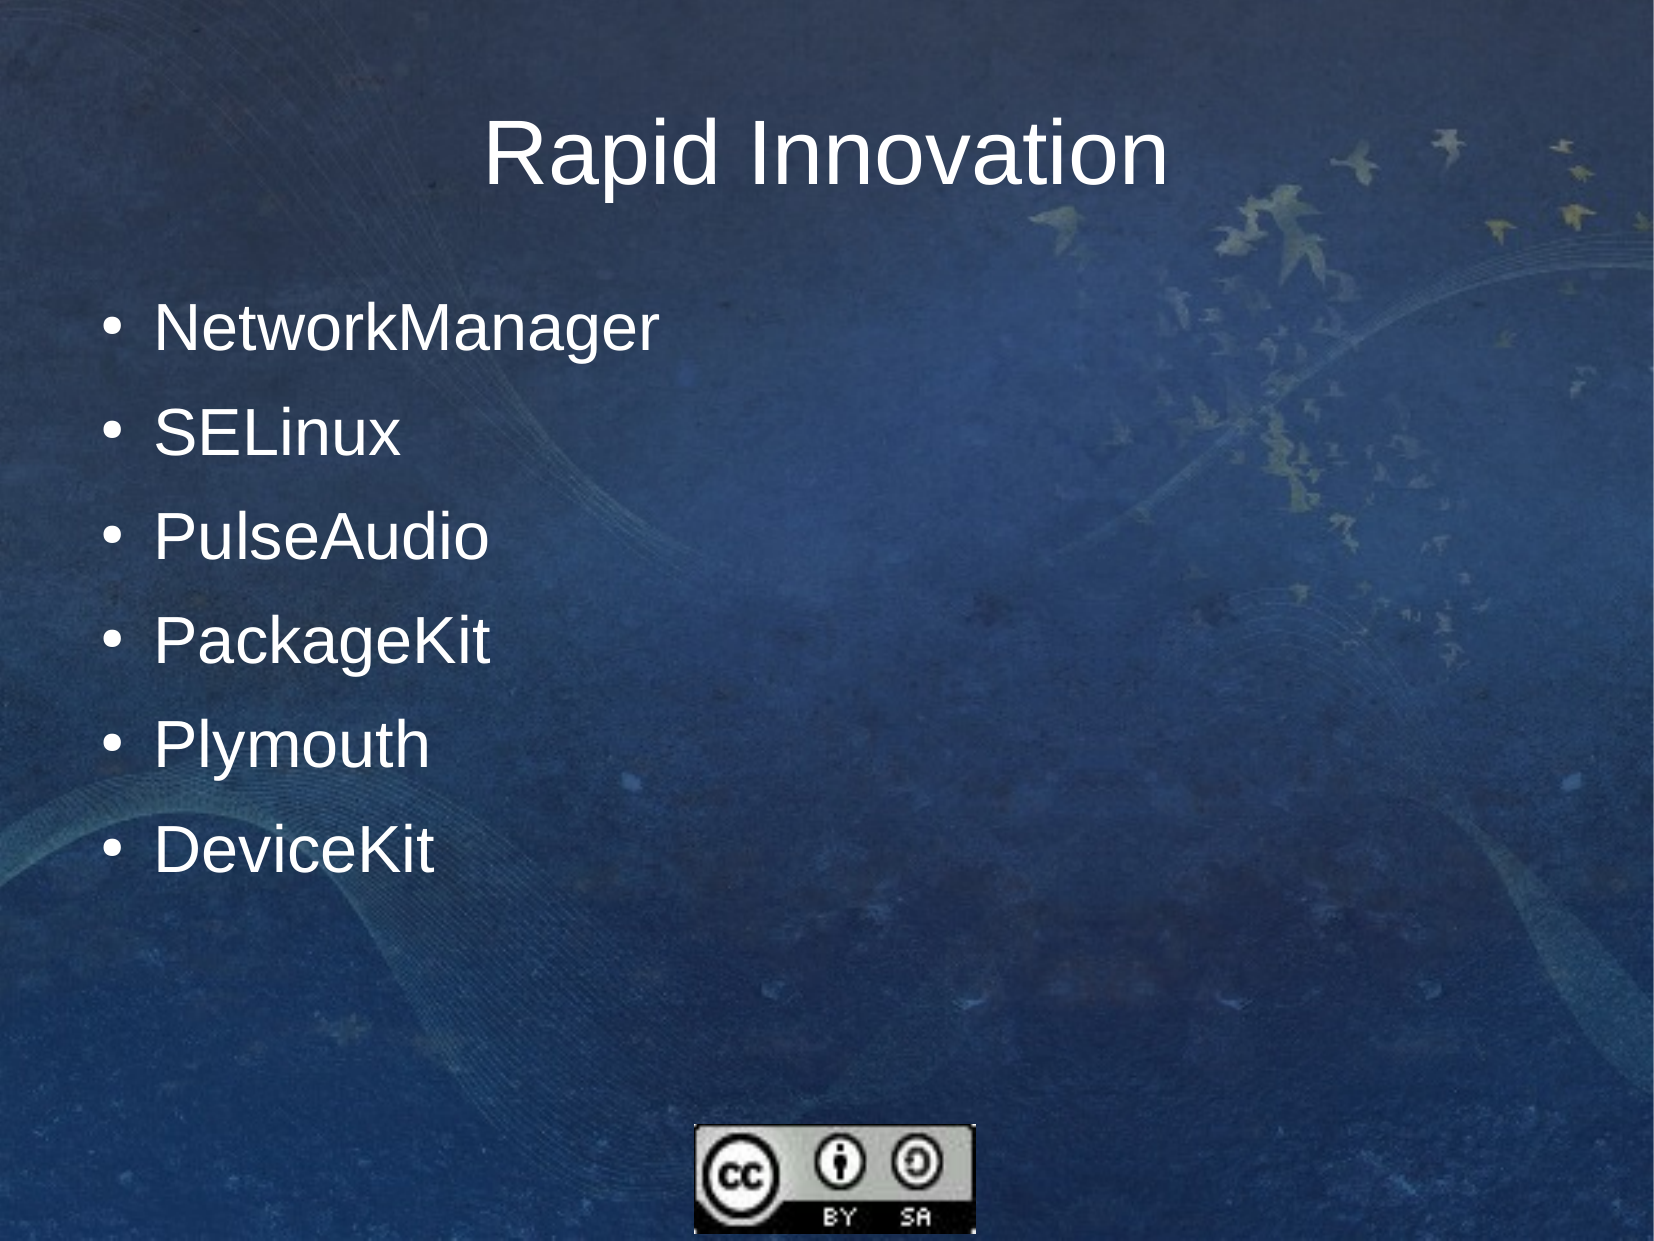

# Rapid Innovation
NetworkManager
SELinux
PulseAudio
PackageKit
Plymouth
DeviceKit